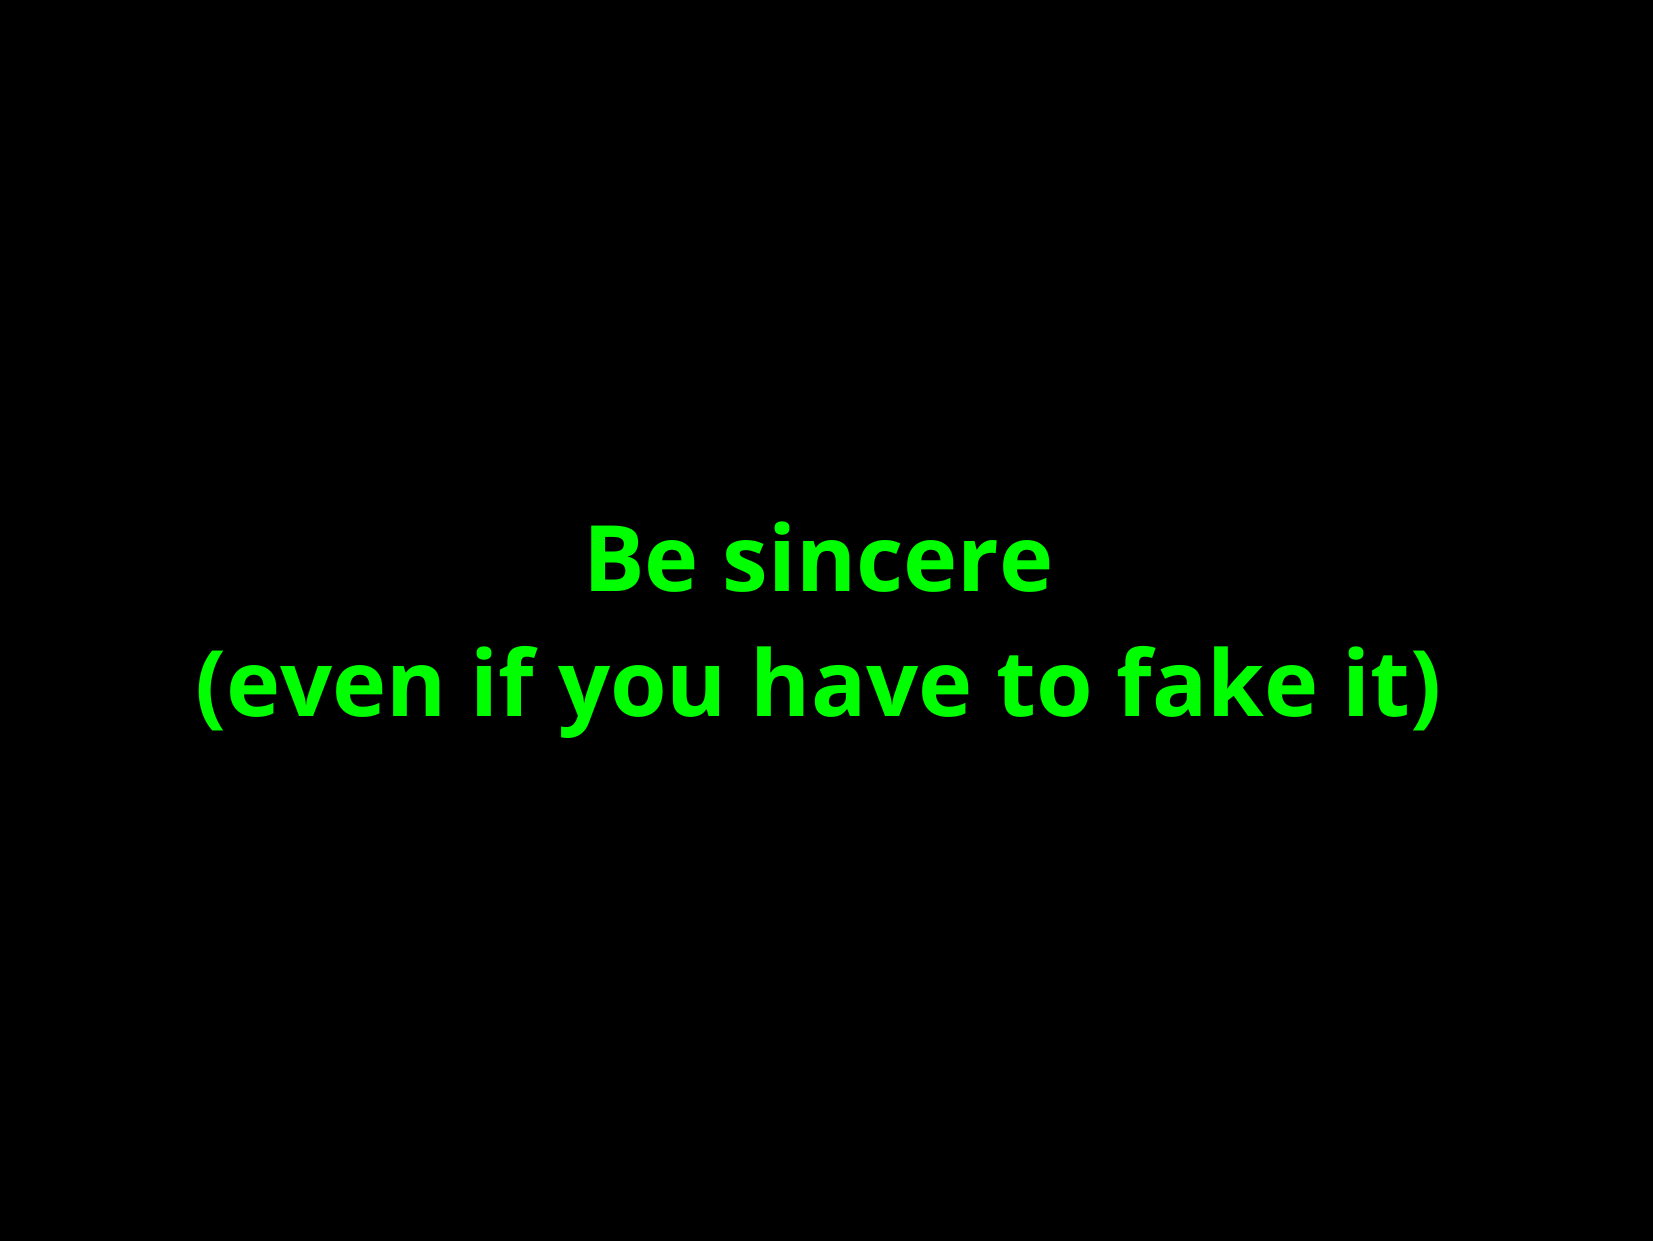

# Be sincere (even if you have to fake it)